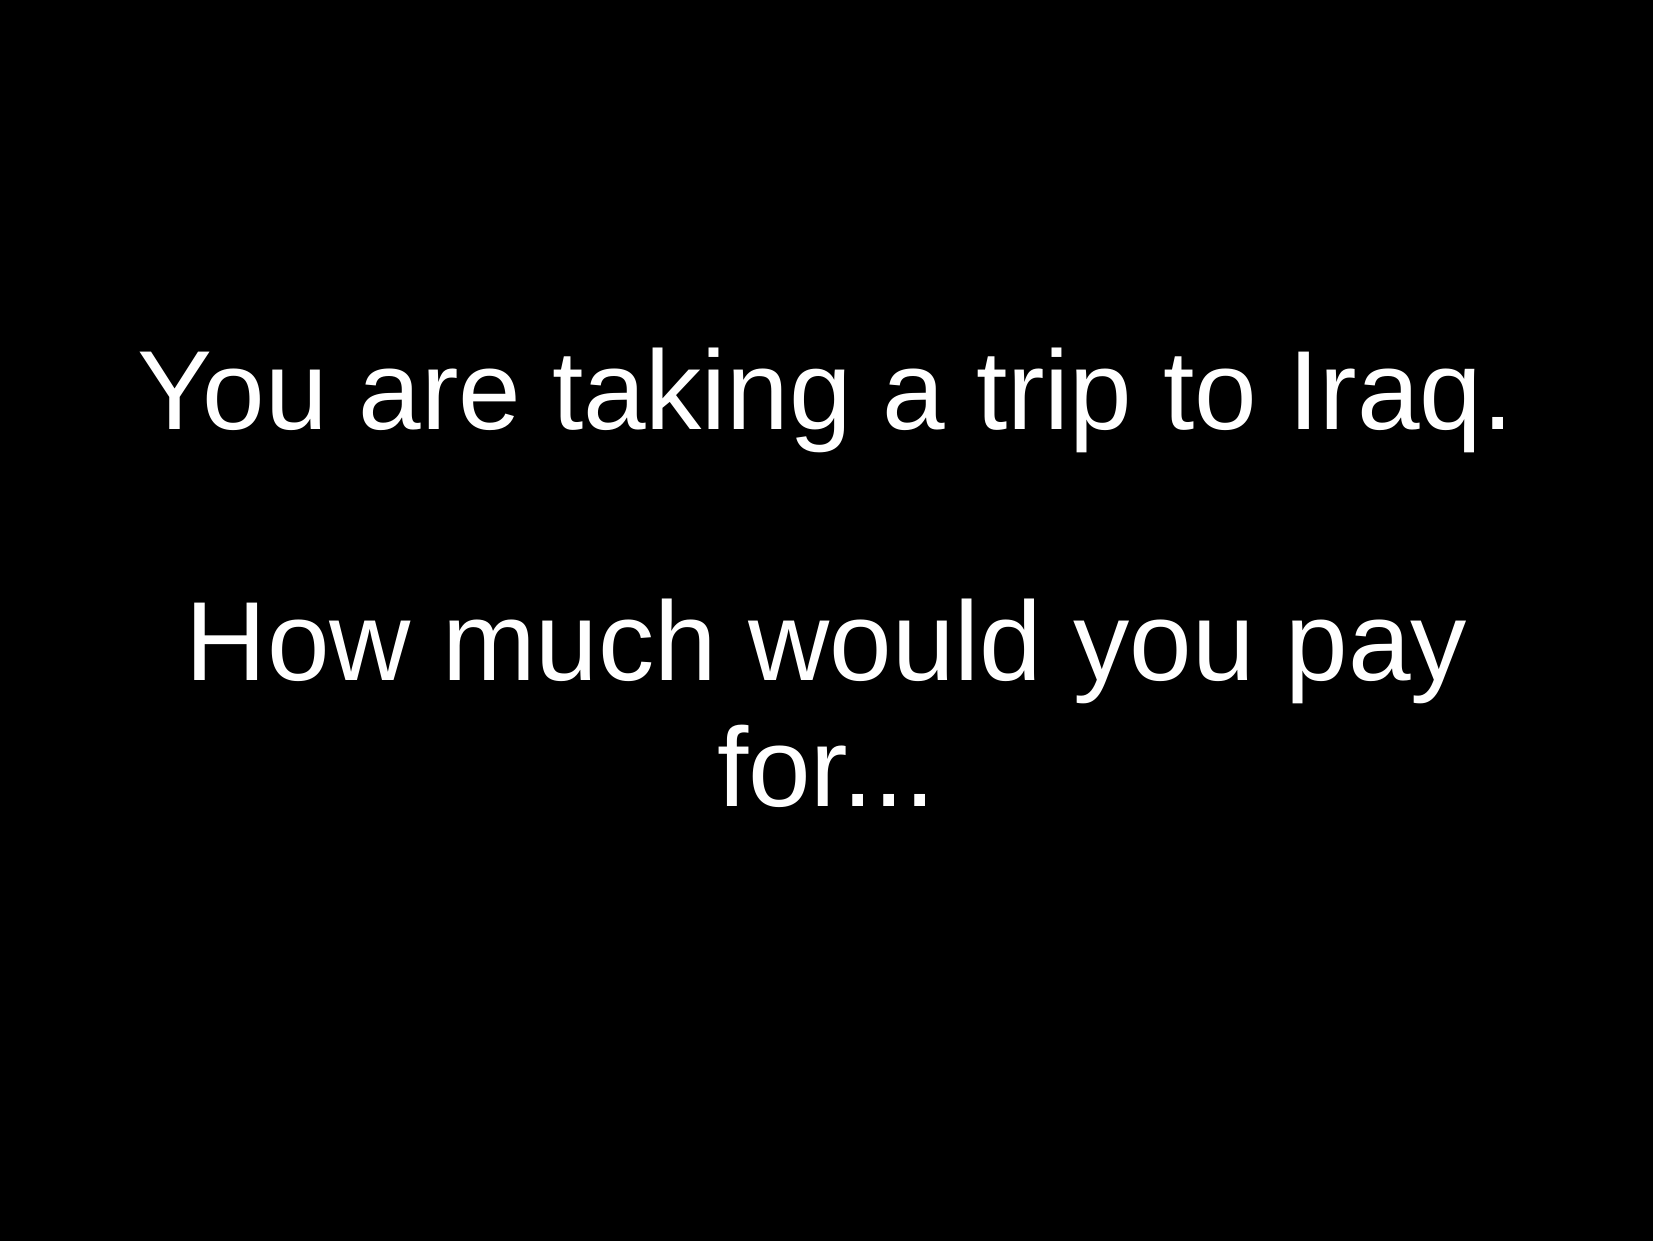

# You are taking a trip to Iraq.
How much would you pay for...